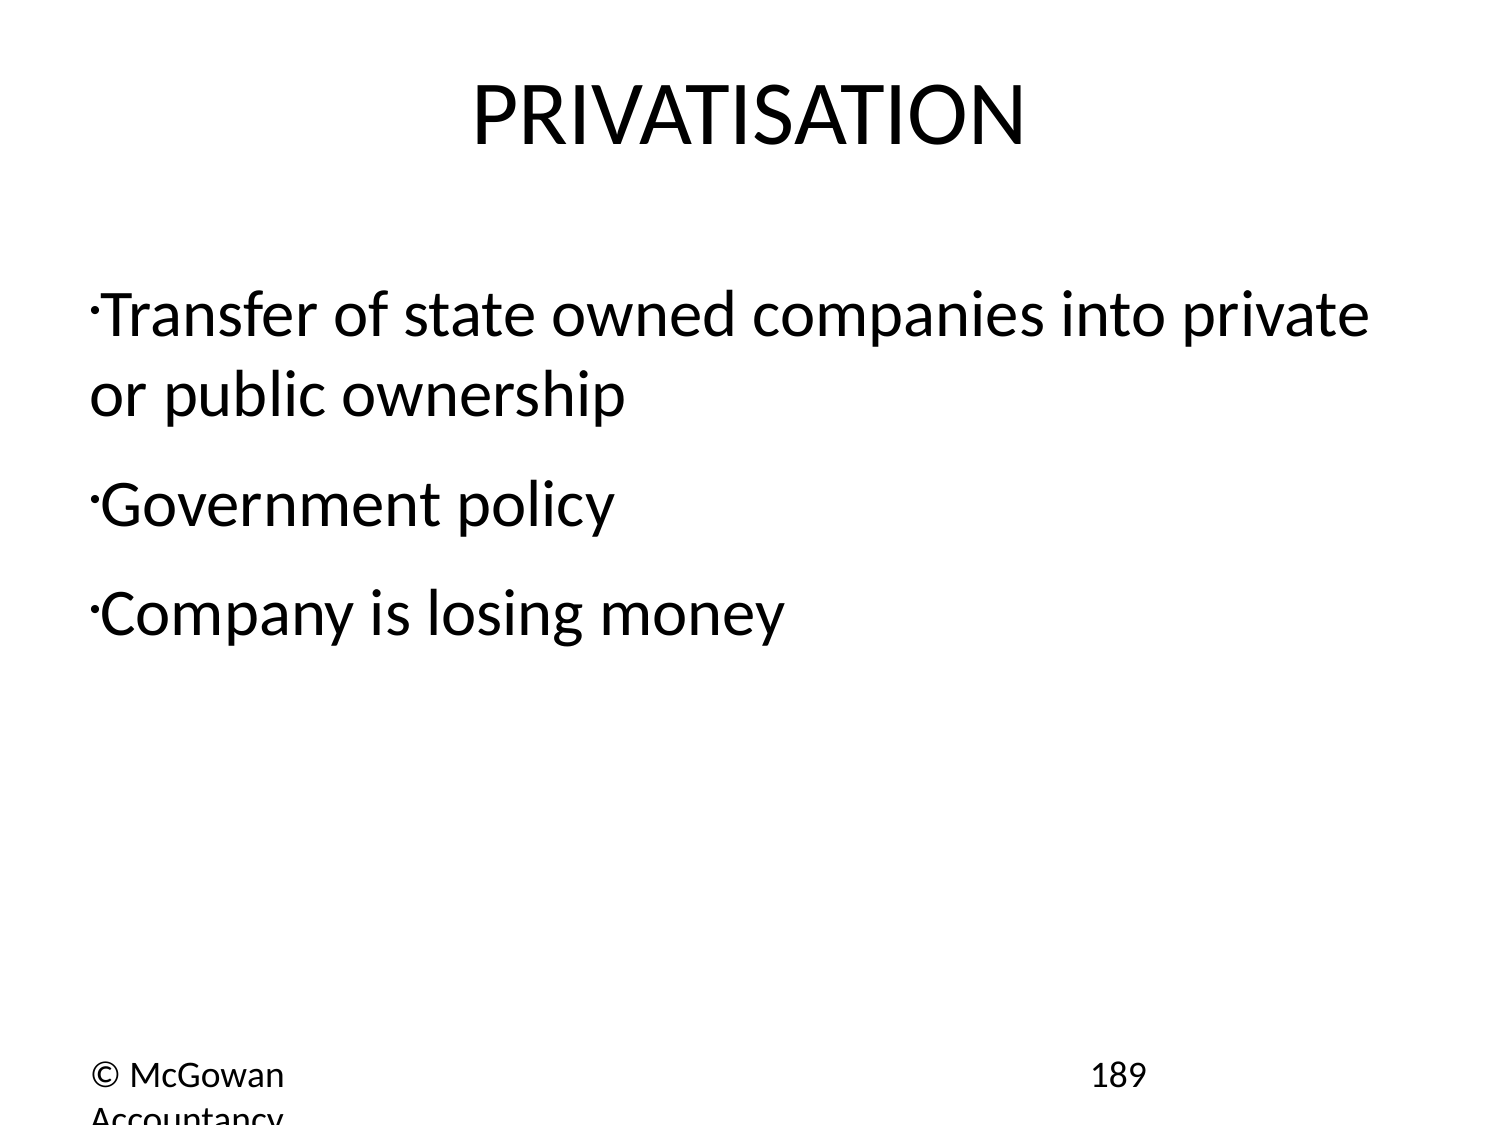

# PRIVATISATION
Transfer of state owned companies into private or public ownership
Government policy
Company is losing money
© McGowan Accountancy Services
189